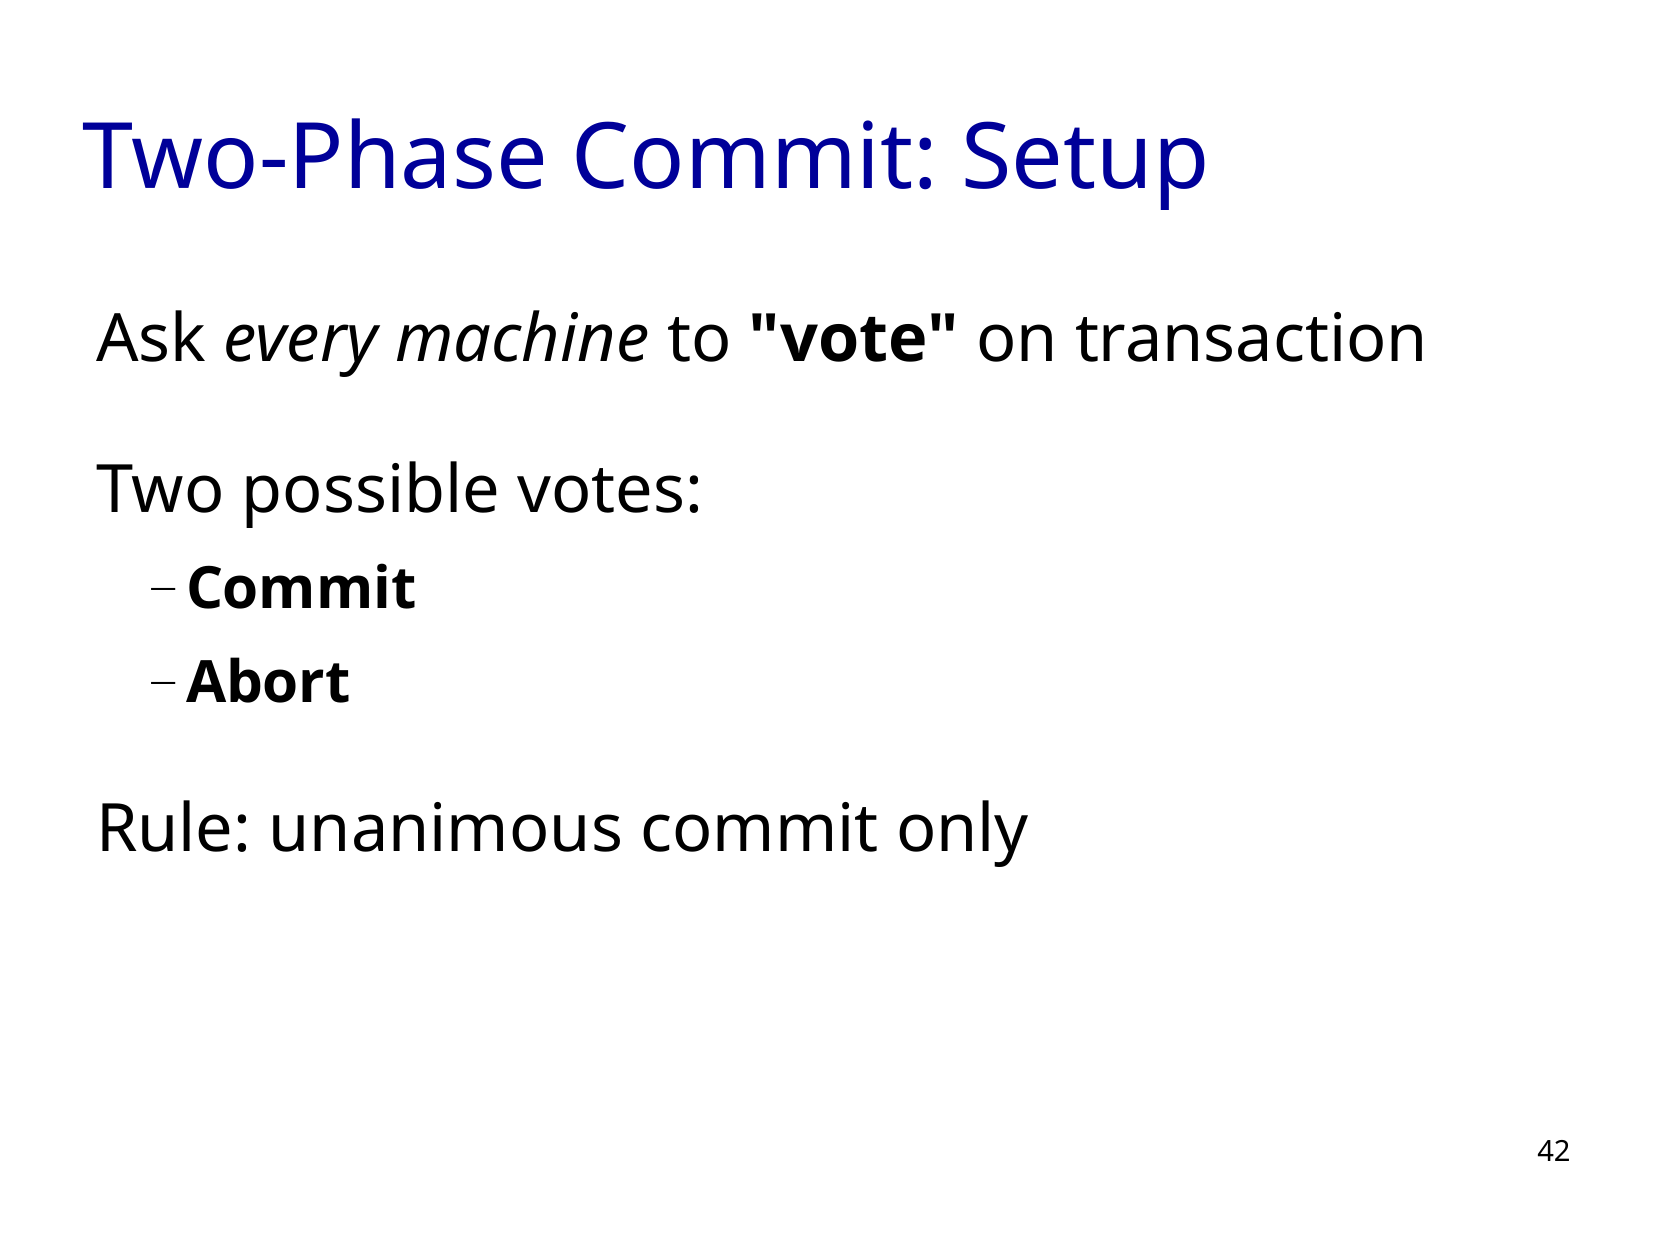

# Two-Phase Commit: Setup
Ask every machine to "vote" on transaction
Two possible votes:
Commit
Abort
Rule: unanimous commit only
42